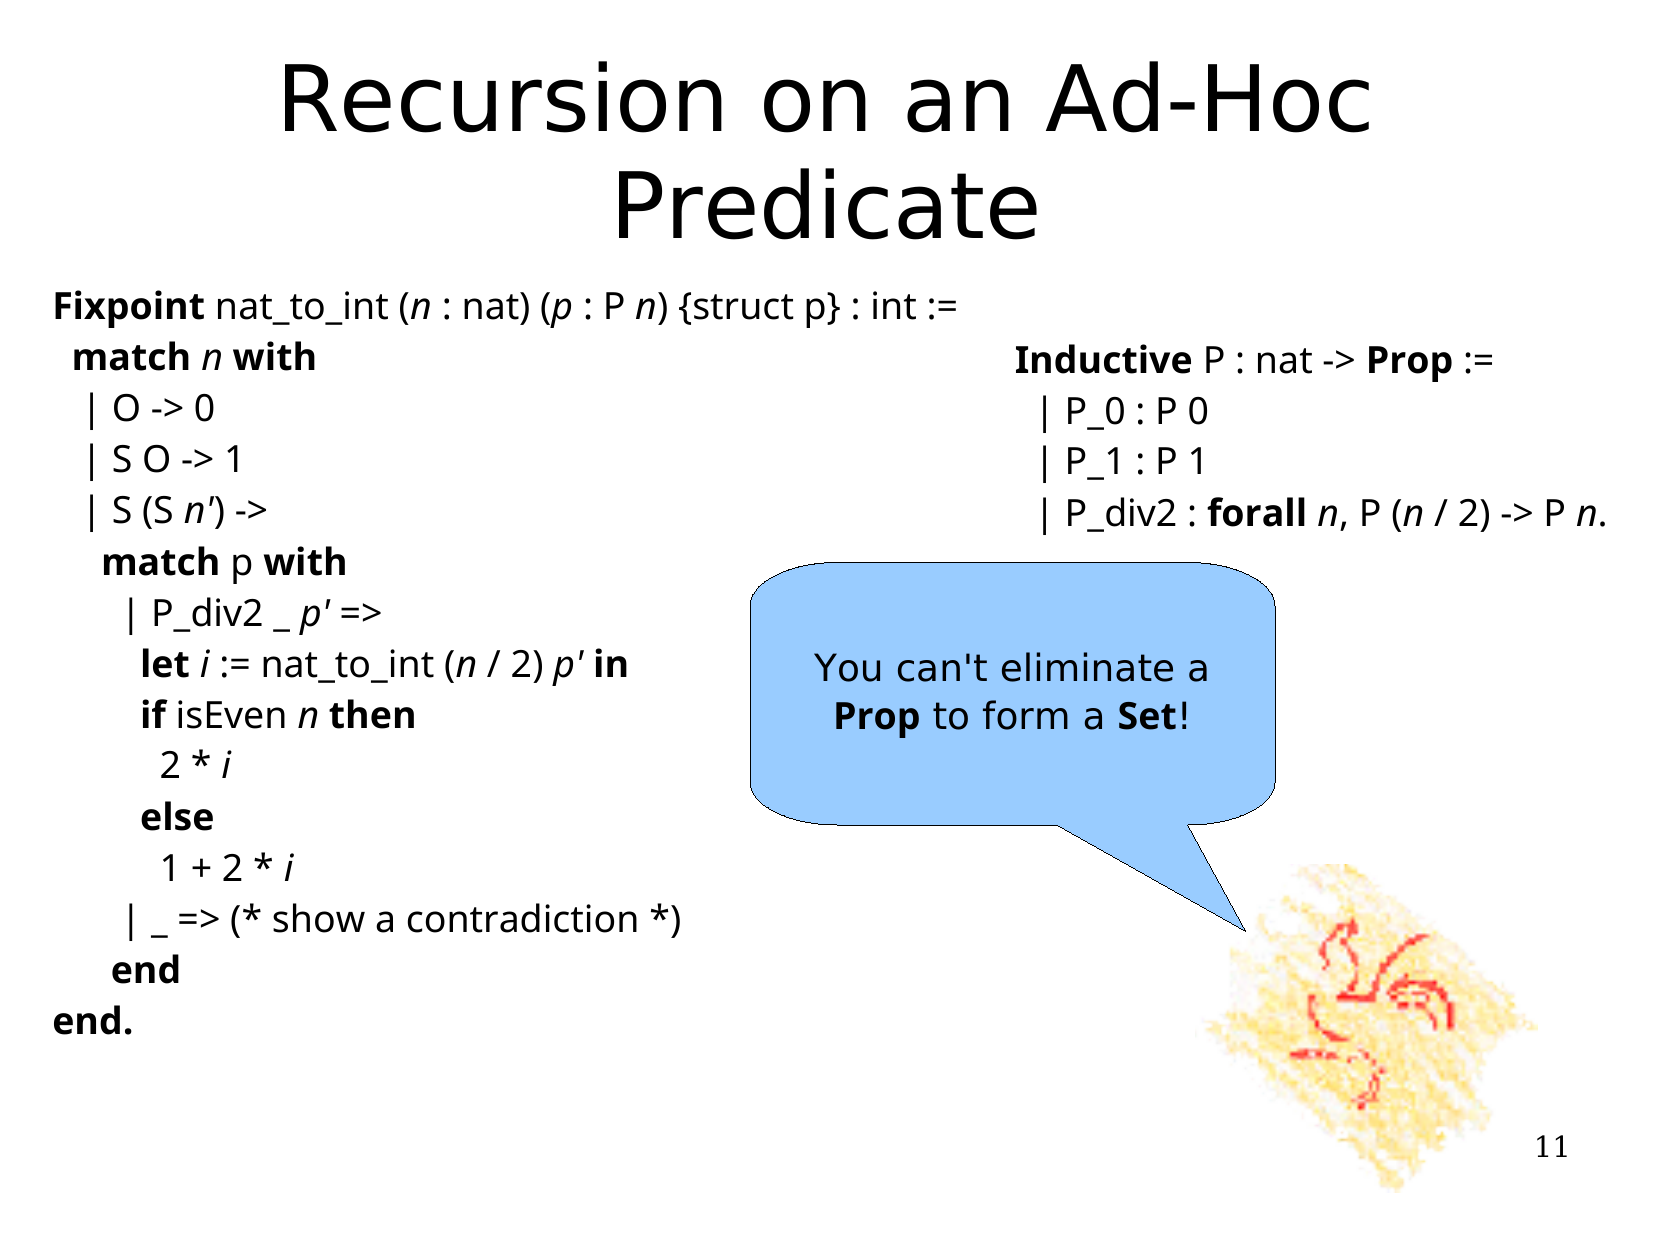

# Recursion on an Ad-Hoc Predicate
Fixpoint nat_to_int (n : nat) (p : P n) {struct p} : int :=
 match n with
 | O -> 0
 | S O -> 1
 | S (S n') ->
 match p with
 | P_div2 _ p' =>
 let i := nat_to_int (n / 2) p' in
 if isEven n then
 2 * i
 else
 1 + 2 * i
 | _ => (* show a contradiction *)
 end
end.
Inductive P : nat -> Prop :=
 | P_0 : P 0
 | P_1 : P 1
 | P_div2 : forall n, P (n / 2) -> P n.
You can't eliminate a Prop to form a Set!
11